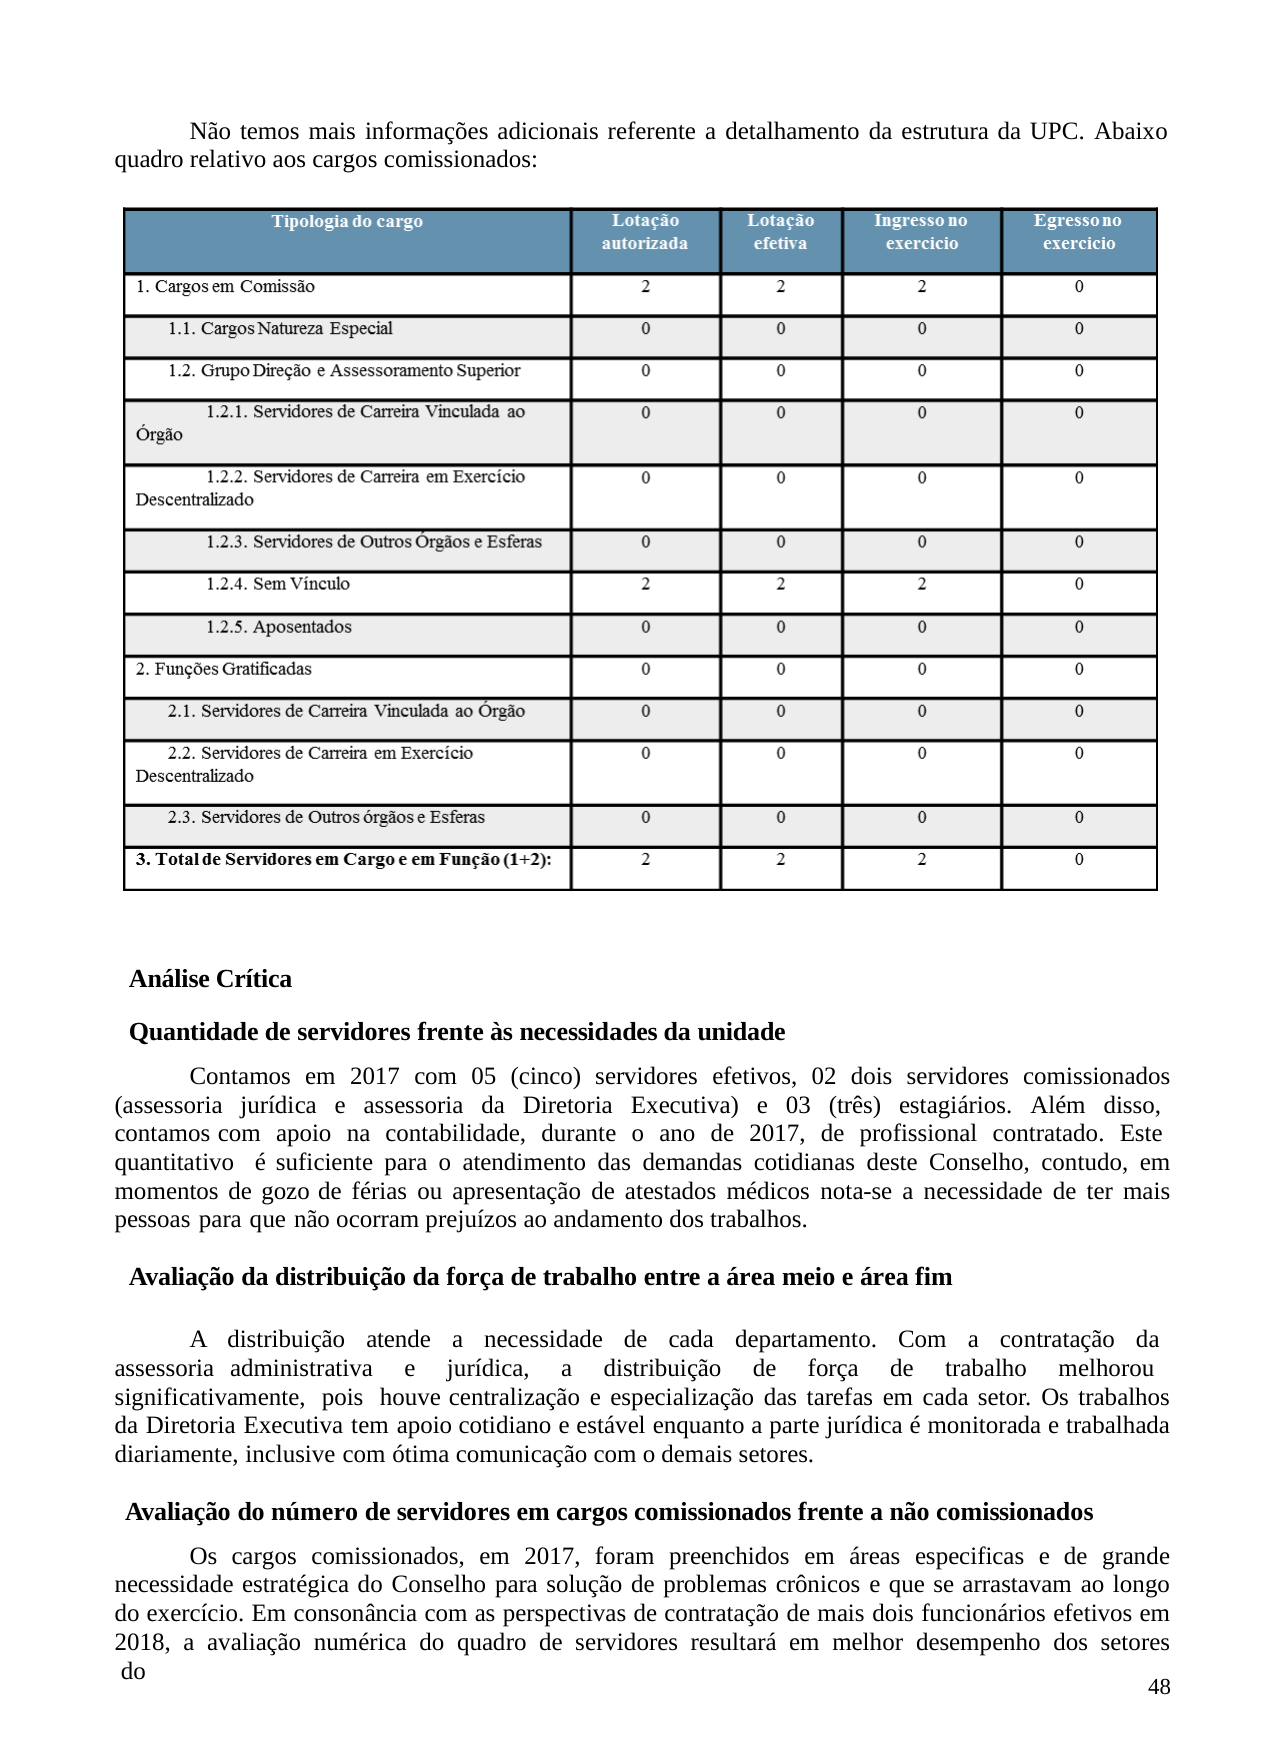

Não temos mais informações adicionais referente a detalhamento da estrutura da UPC. Abaixo quadro relativo aos cargos comissionados:
Análise Crítica
Quantidade de servidores frente às necessidades da unidade
Contamos em 2017 com 05 (cinco) servidores efetivos, 02 dois servidores comissionados (assessoria jurídica e assessoria da Diretoria Executiva) e 03 (três) estagiários. Além disso, contamos com apoio na contabilidade, durante o ano de 2017, de profissional contratado. Este quantitativo é suficiente para o atendimento das demandas cotidianas deste Conselho, contudo, em momentos de gozo de férias ou apresentação de atestados médicos nota-se a necessidade de ter mais pessoas para que não ocorram prejuízos ao andamento dos trabalhos.
Avaliação da distribuição da força de trabalho entre a área meio e área fim
A distribuição atende a necessidade de cada departamento. Com a contratação da assessoria administrativa e jurídica, a distribuição de força de trabalho melhorou significativamente, pois houve centralização e especialização das tarefas em cada setor. Os trabalhos da Diretoria Executiva tem apoio cotidiano e estável enquanto a parte jurídica é monitorada e trabalhada diariamente, inclusive com ótima comunicação com o demais setores.
Avaliação do número de servidores em cargos comissionados frente a não comissionados
Os cargos comissionados, em 2017, foram preenchidos em áreas especificas e de grande necessidade estratégica do Conselho para solução de problemas crônicos e que se arrastavam ao longo do exercício. Em consonância com as perspectivas de contratação de mais dois funcionários efetivos em 2018, a avaliação numérica do quadro de servidores resultará em melhor desempenho dos setores do